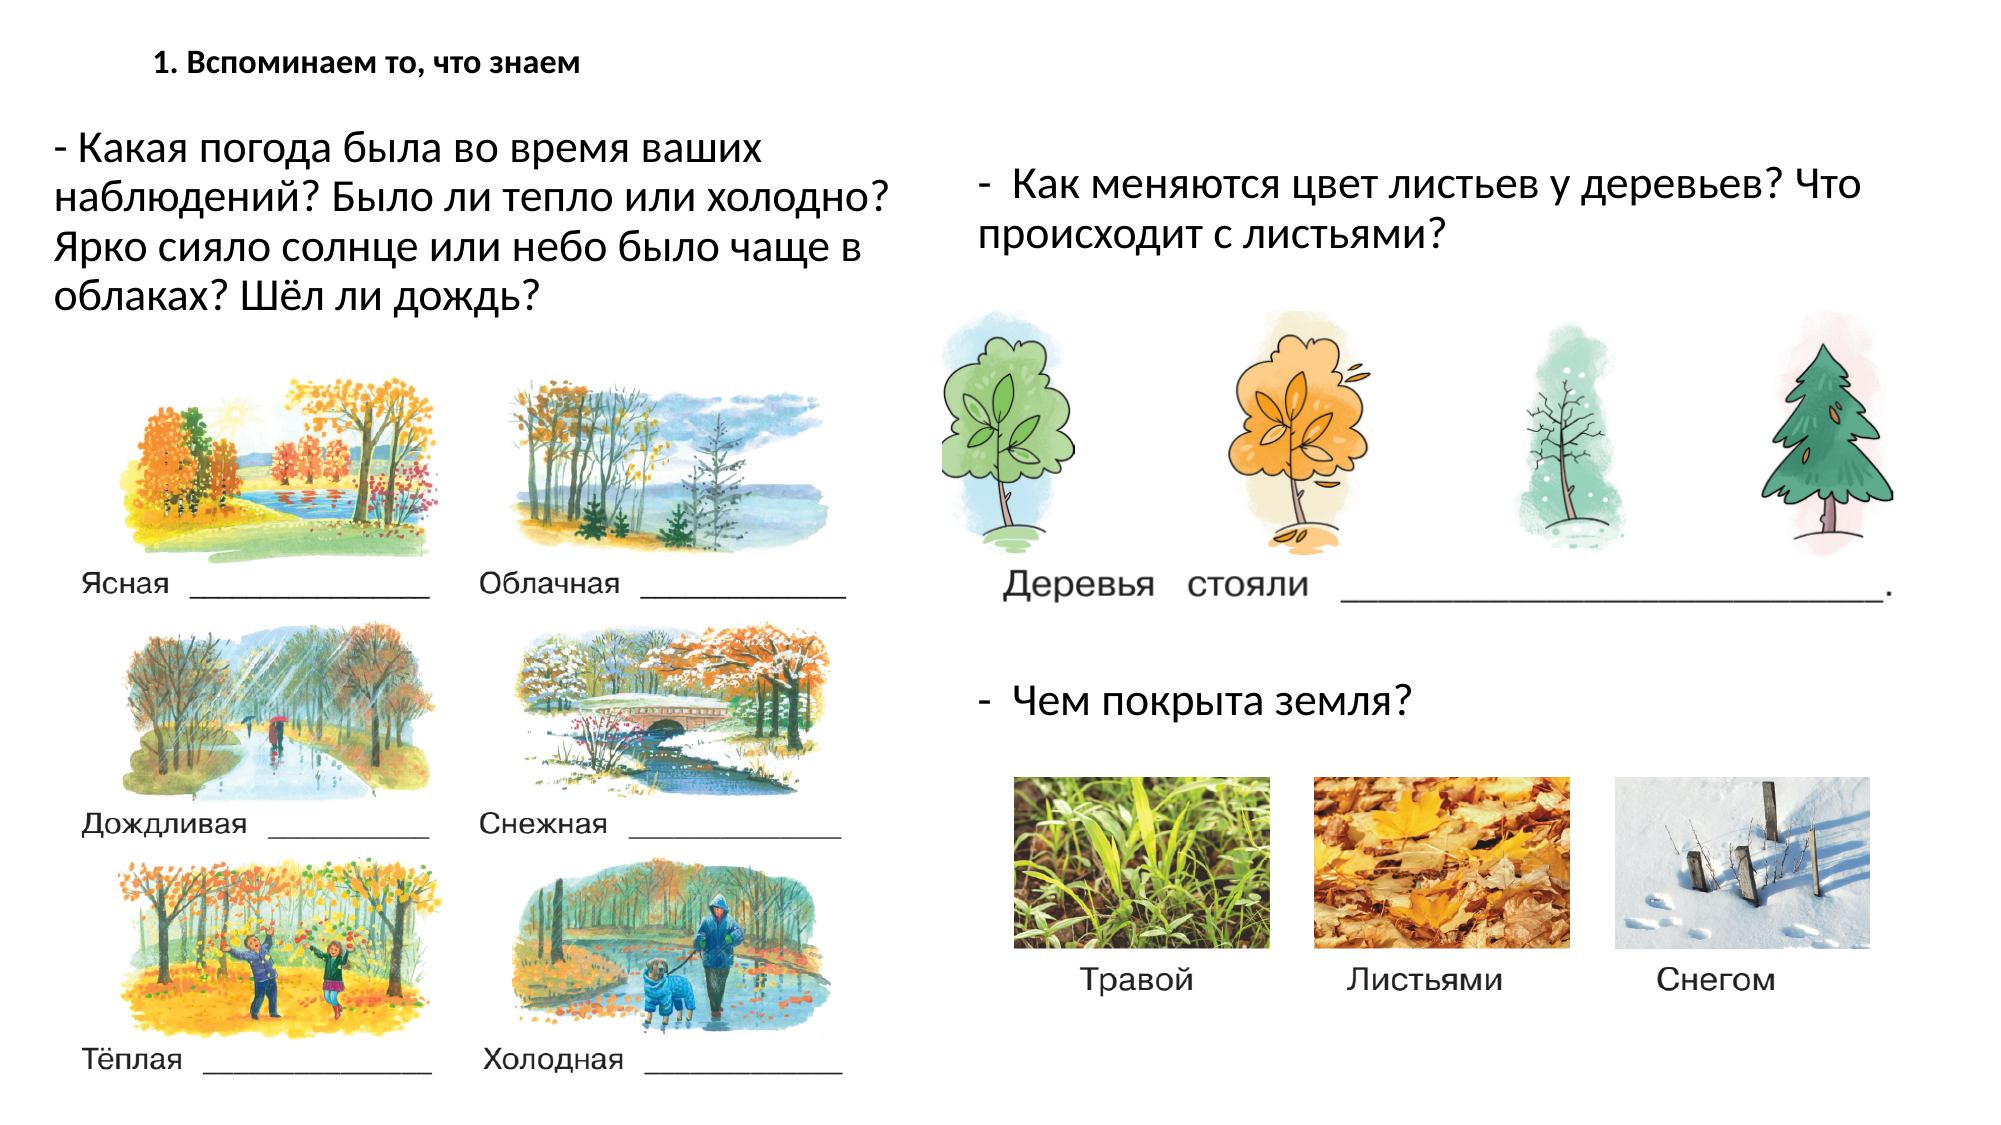

# 1. Вспоминаем то, что знаем
- Какая погода была во время ваших наблюдений? Было ли тепло или холодно? Ярко сияло солнце или небо было чаще в облаках? Шёл ли дождь?
- Как меняются цвет листьев у деревьев? Что происходит с листьями?
- Чем покрыта земля?